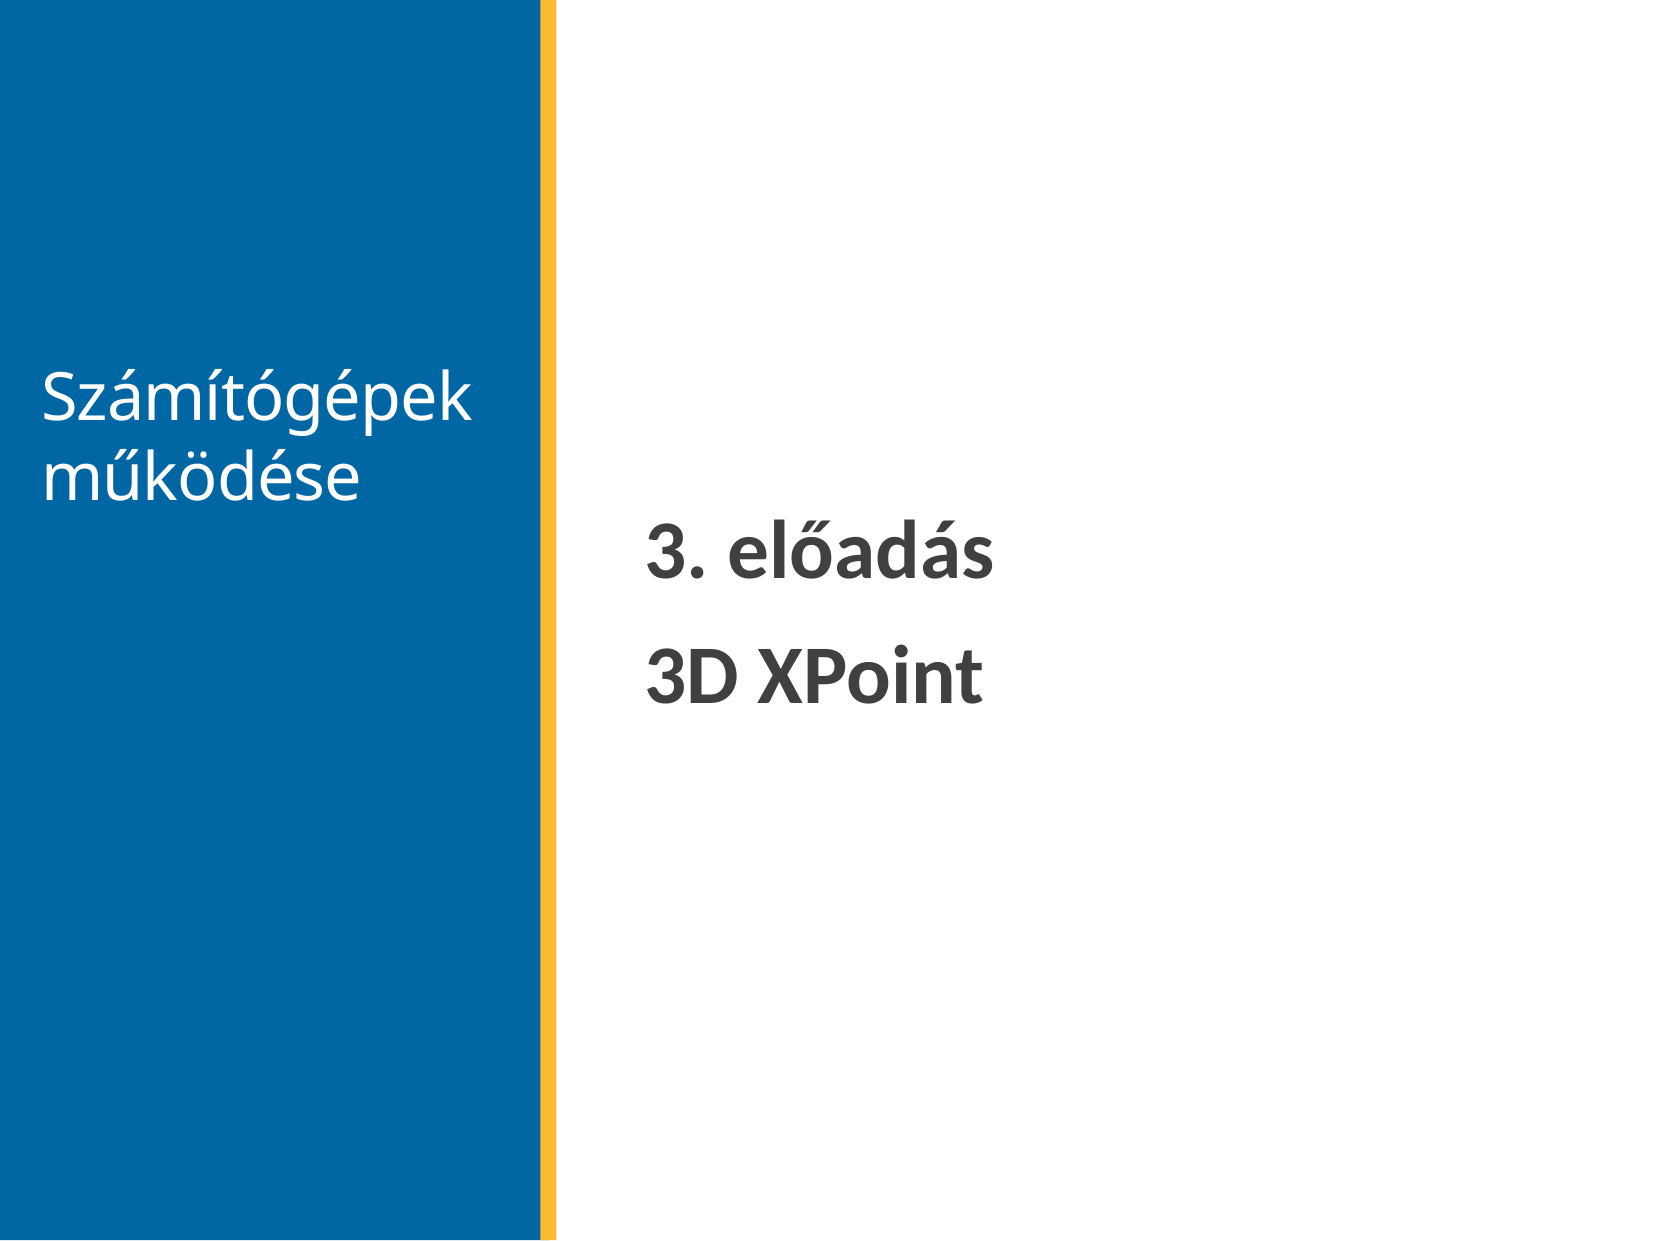

# Számítógépek működése
3. előadás
3D XPoint